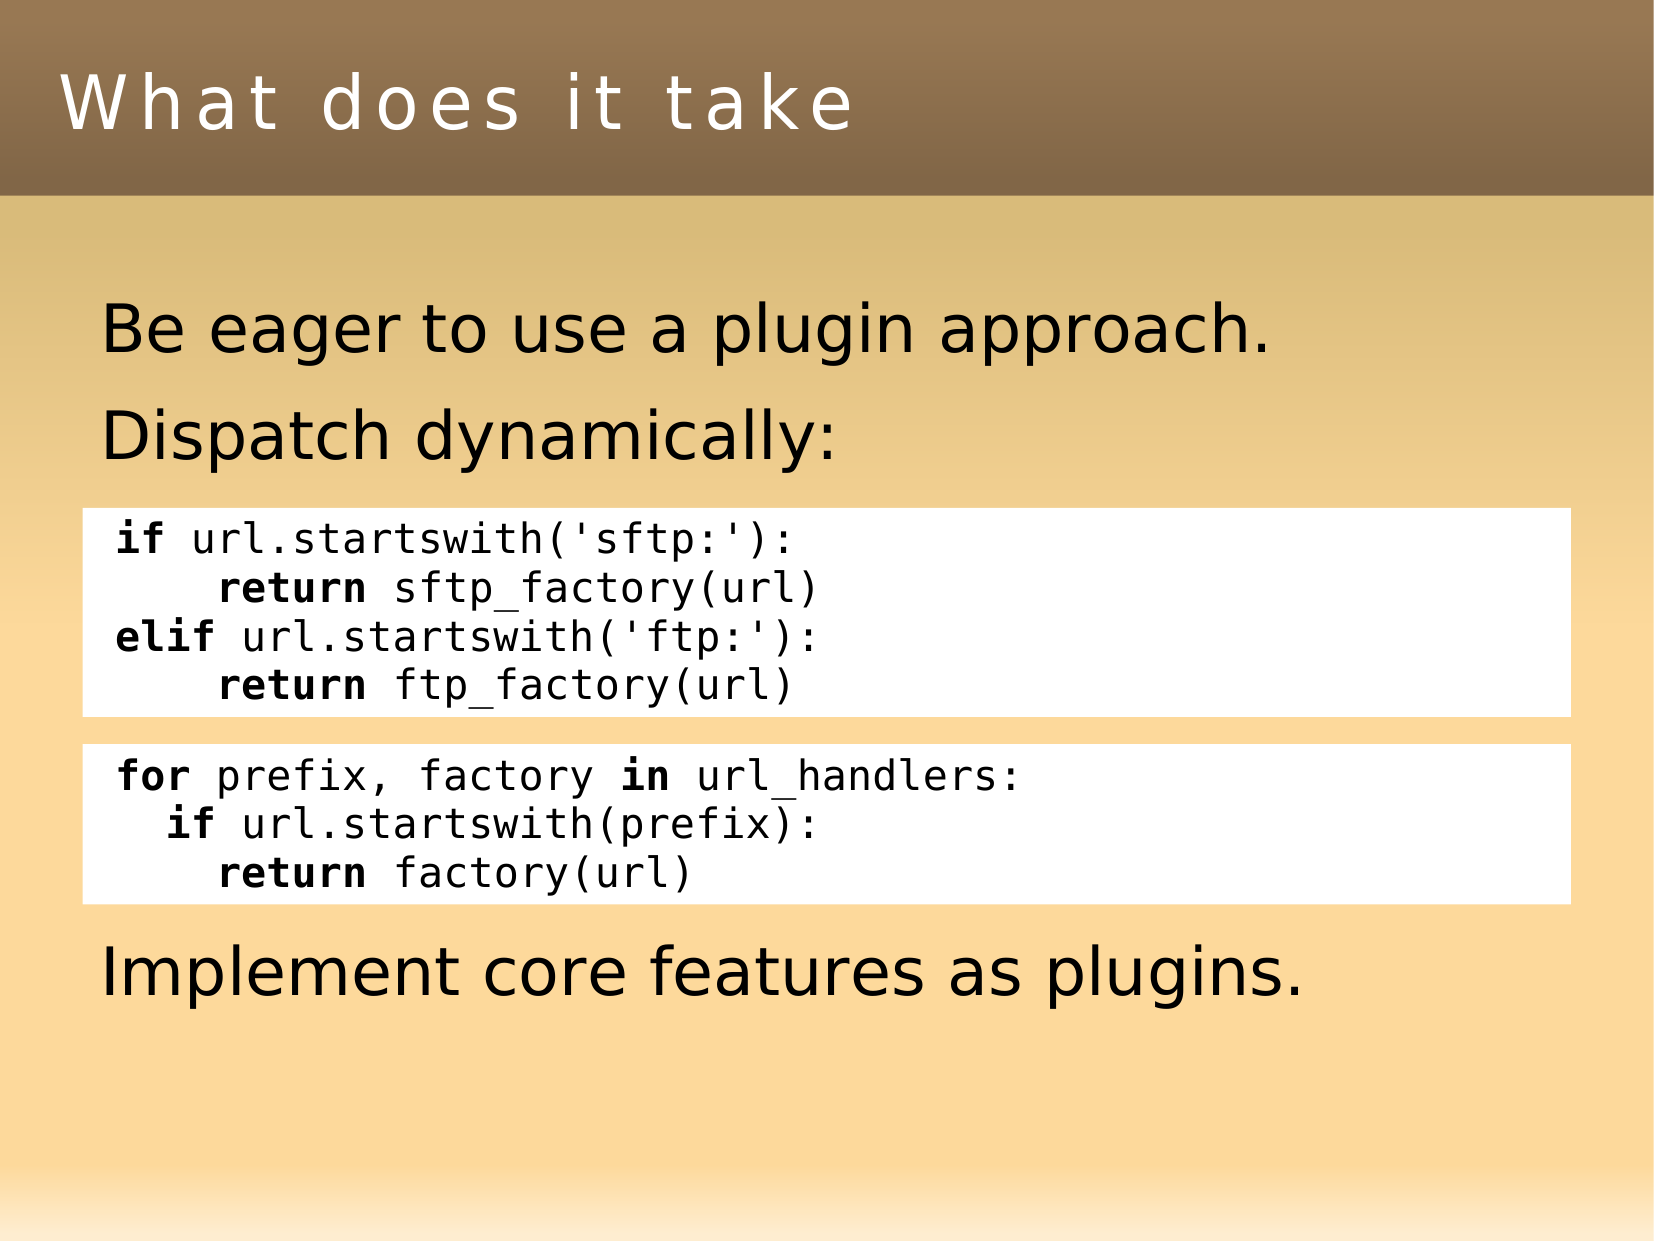

# What does it take
Be eager to use a plugin approach.
Dispatch dynamically:
Implement core features as plugins.
if url.startswith('sftp:'):
 return sftp_factory(url)
elif url.startswith('ftp:'):
 return ftp_factory(url)
for prefix, factory in url_handlers:
 if url.startswith(prefix):
 return factory(url)